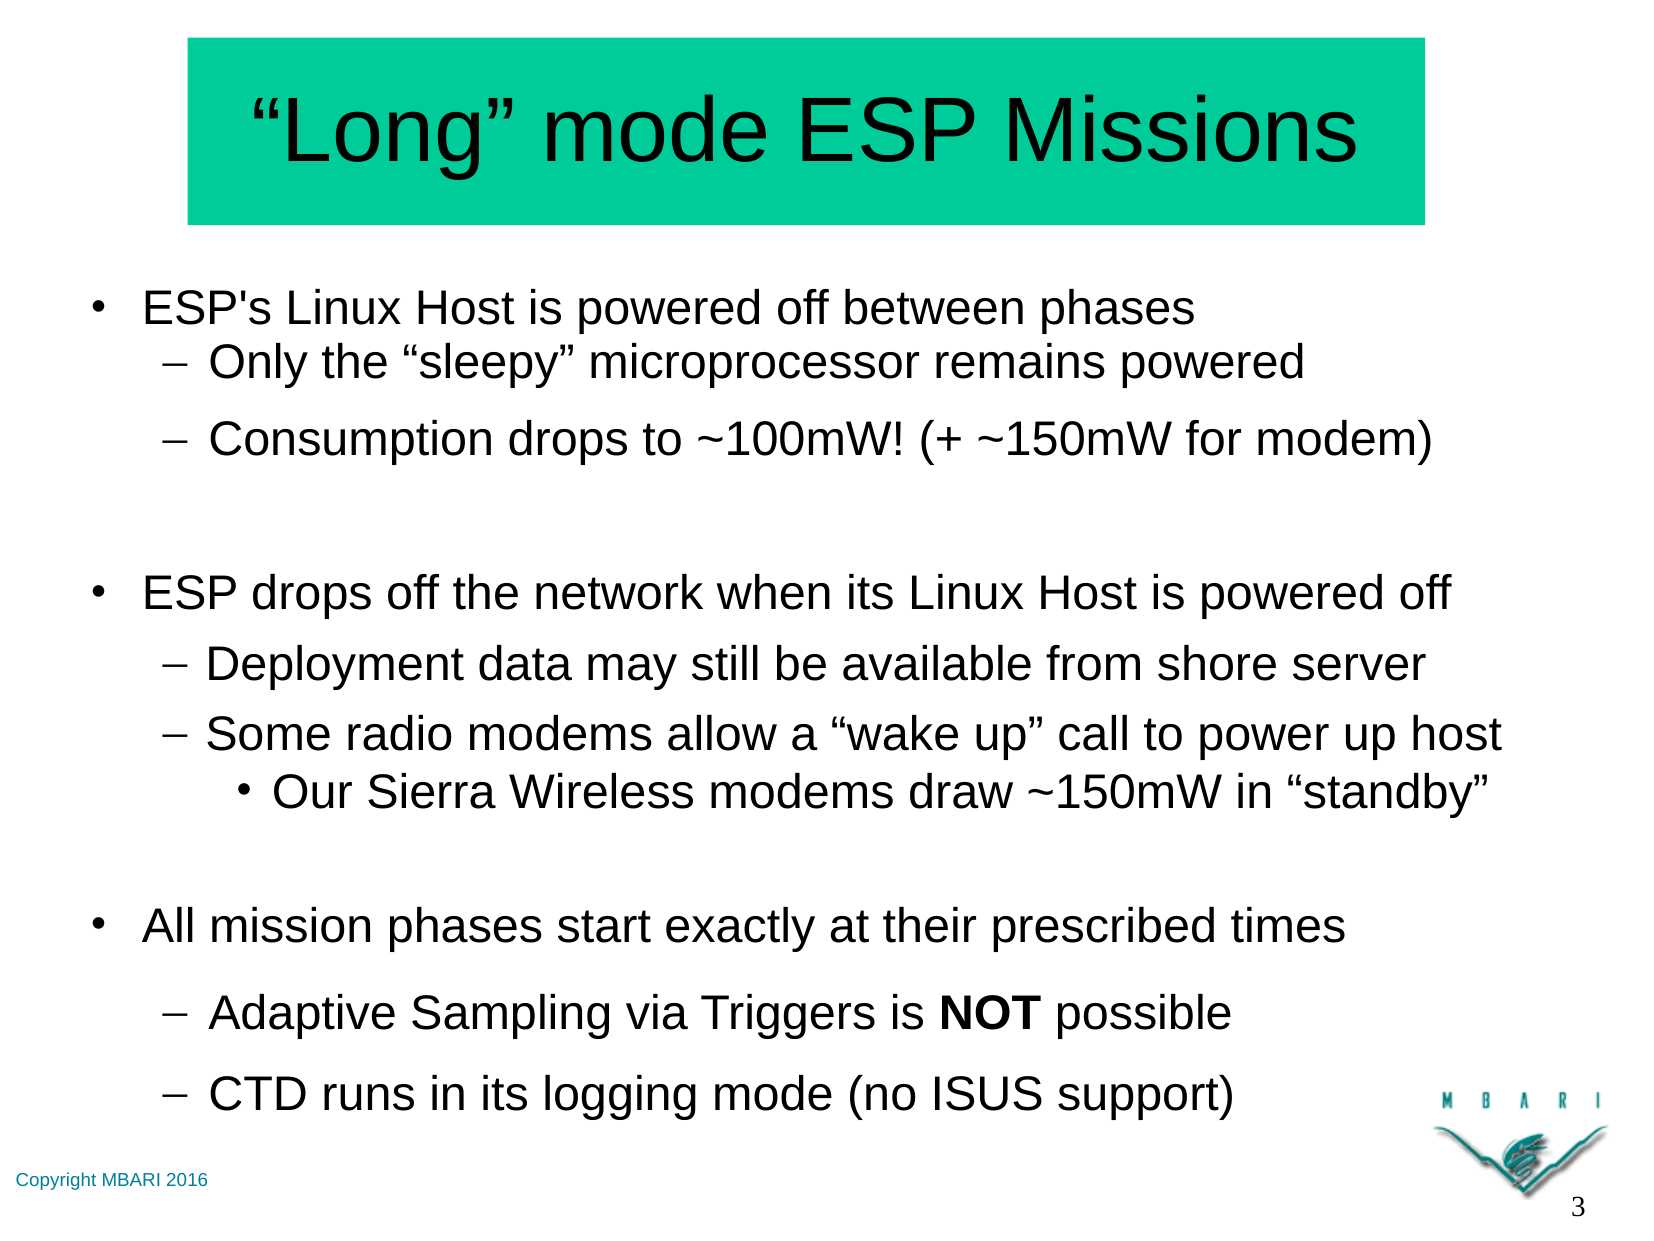

# “Long” mode ESP Missions
ESP's Linux Host is powered off between phases
Only the “sleepy” microprocessor remains powered
Consumption drops to ~100mW! (+ ~150mW for modem)
ESP drops off the network when its Linux Host is powered off
Deployment data may still be available from shore server
Some radio modems allow a “wake up” call to power up host
Our Sierra Wireless modems draw ~150mW in “standby”
All mission phases start exactly at their prescribed times
Adaptive Sampling via Triggers is NOT possible
CTD runs in its logging mode (no ISUS support)